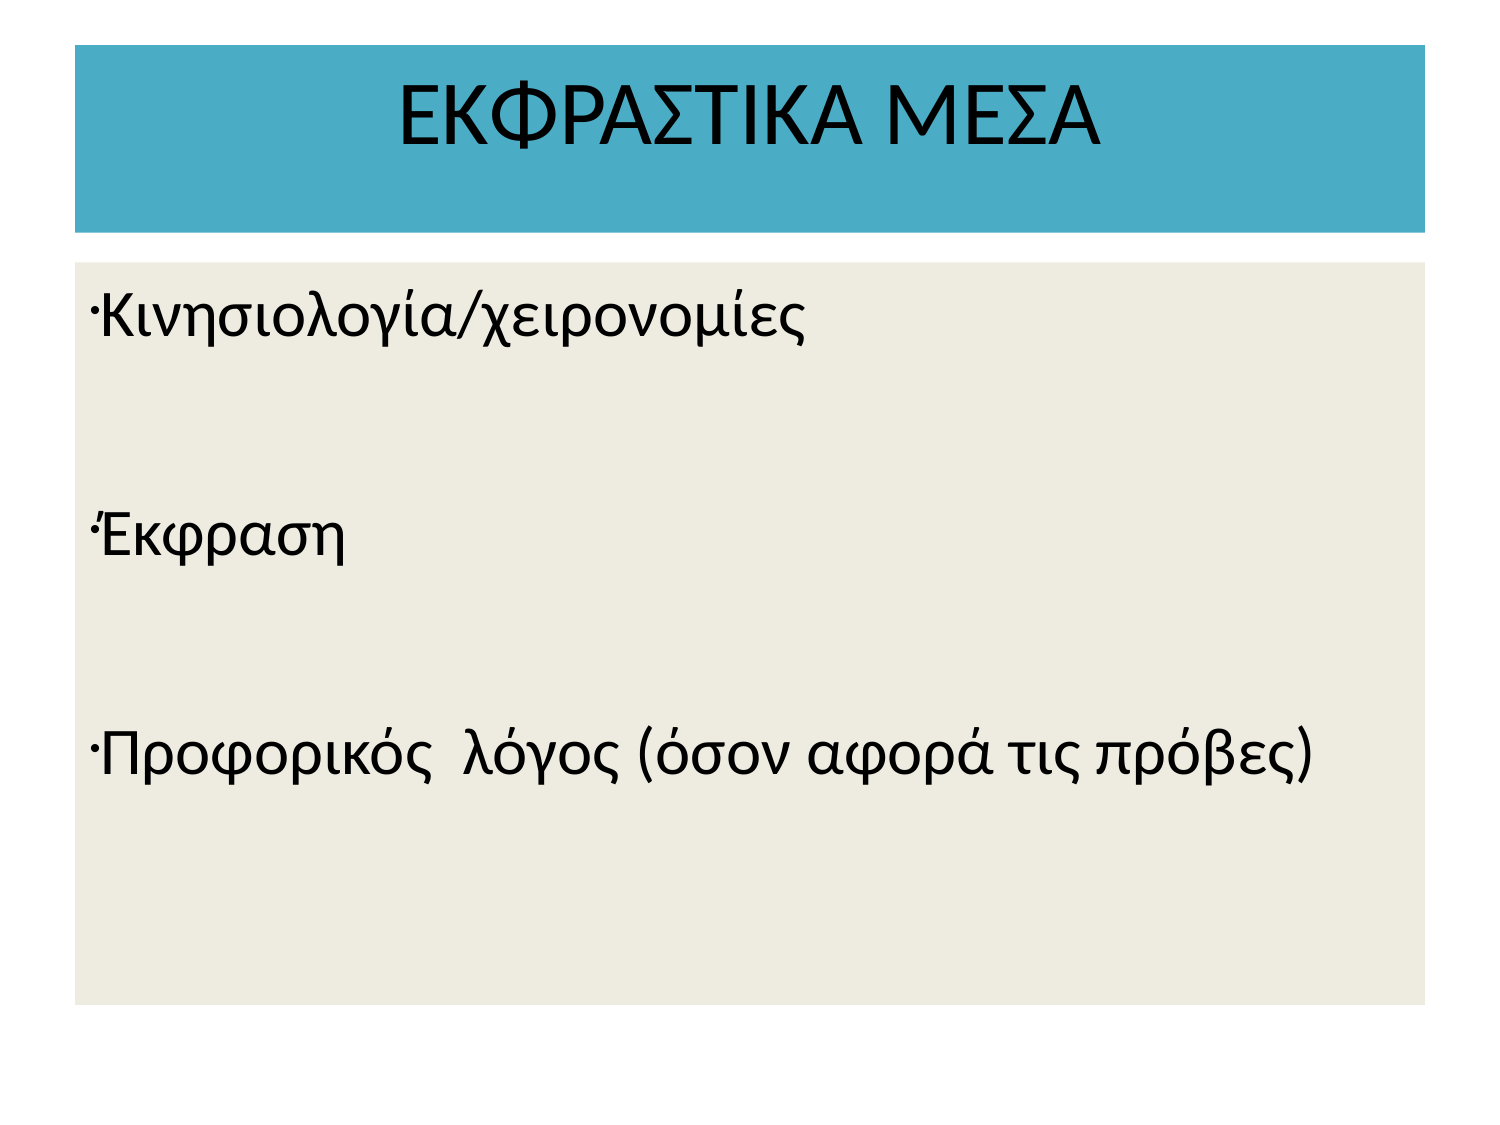

# ΕΚΦΡΑΣΤΙΚΑ ΜΕΣΑ
Κινησιολογία/χειρονομίες
Έκφραση
Προφορικός λόγος (όσον αφορά τις πρόβες)